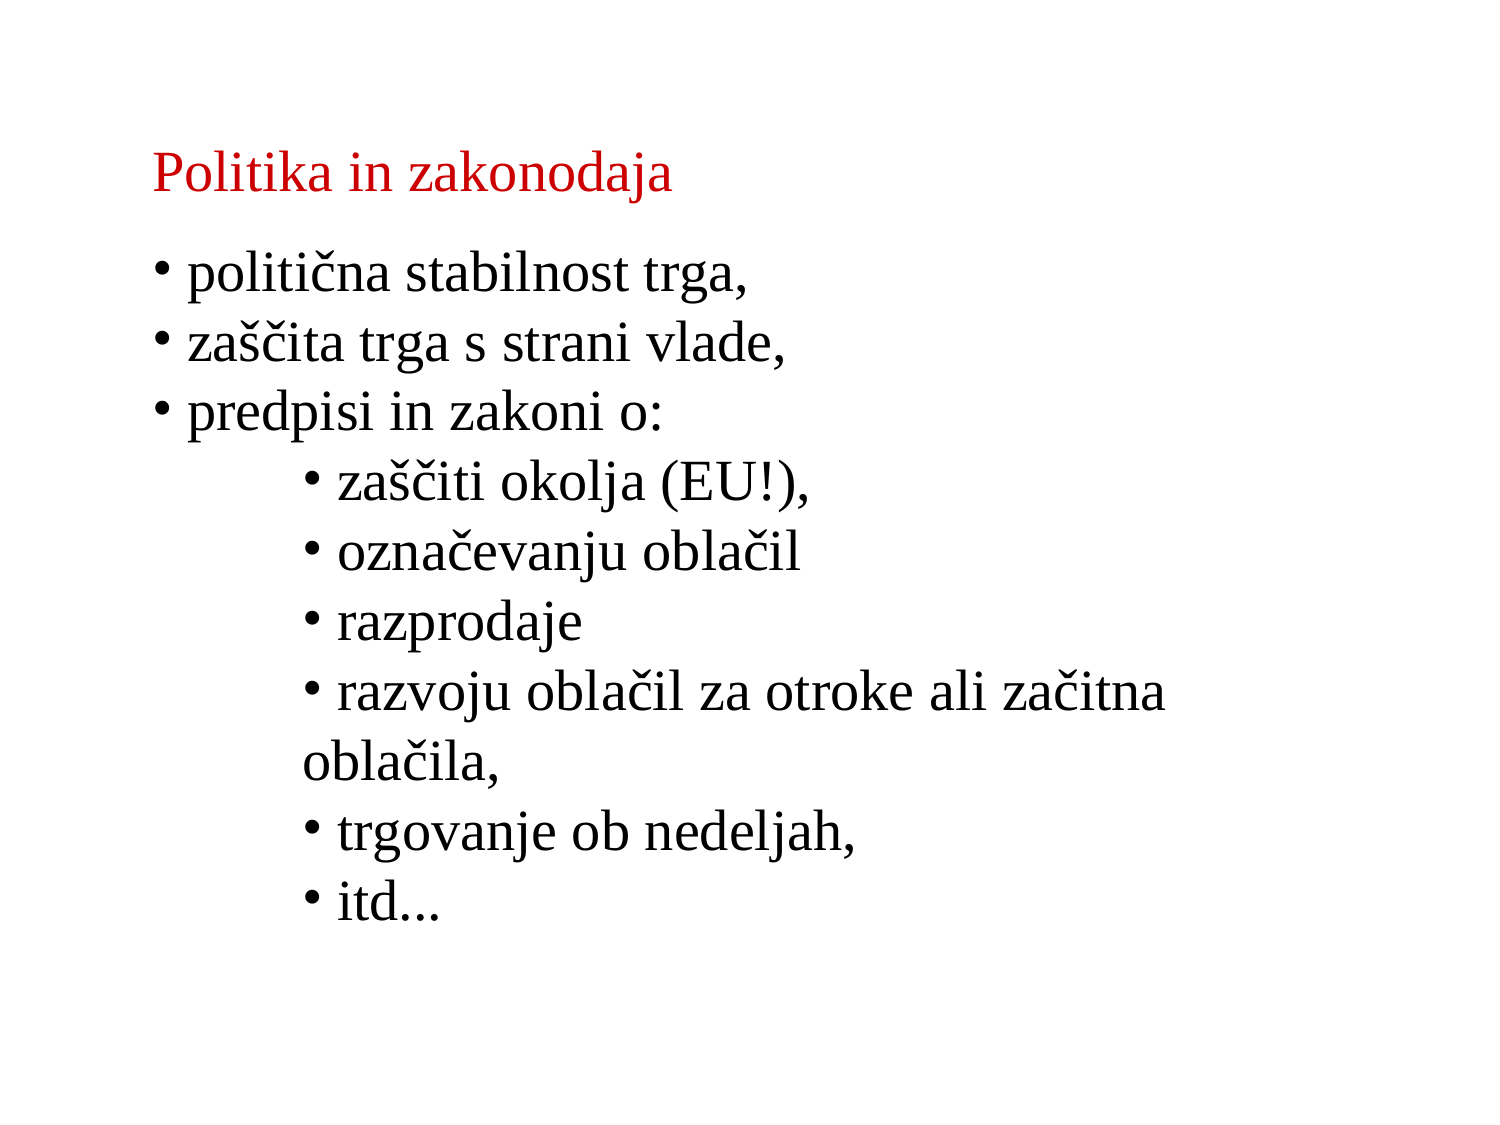

Politika in zakonodaja
 politična stabilnost trga,
 zaščita trga s strani vlade,
 predpisi in zakoni o:
 zaščiti okolja (EU!),
 označevanju oblačil
 razprodaje
 razvoju oblačil za otroke ali začitna oblačila,
 trgovanje ob nedeljah,
 itd...